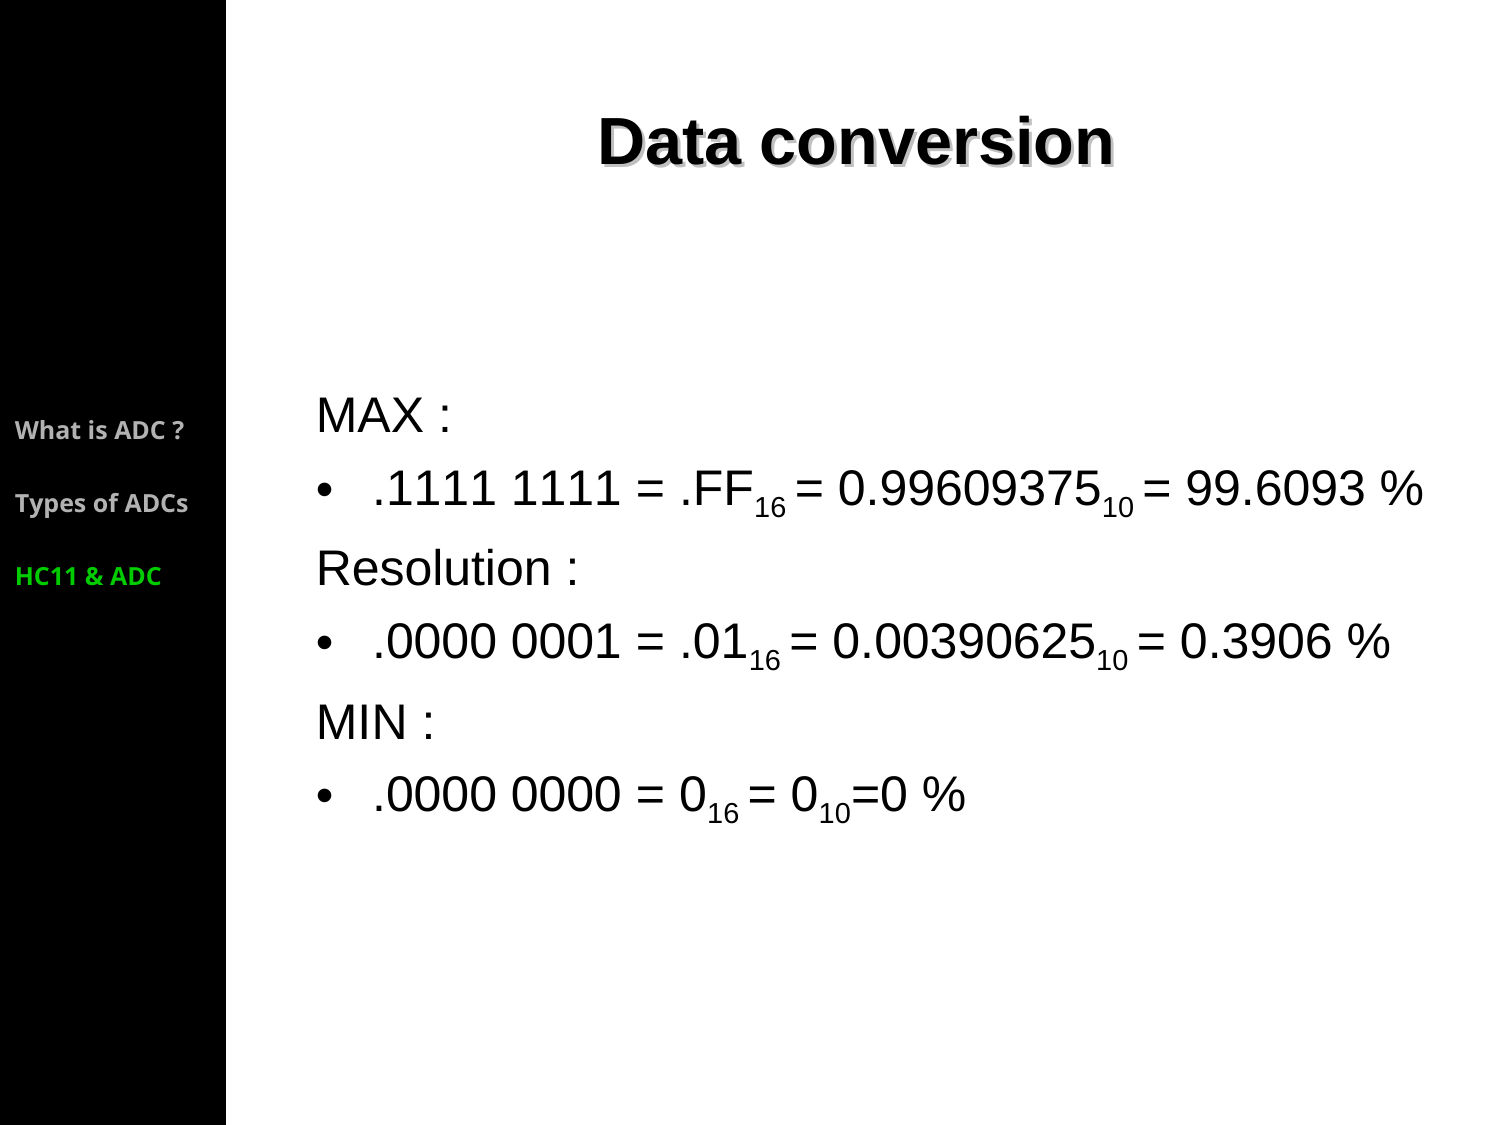

What is ADC ?
Types of ADCs
HC11 & ADC
Data conversion
# MAX :
.1111 1111 = .FF16 = 0.9960937510 = 99.6093 %
Resolution :
.0000 0001 = .0116 = 0.0039062510 = 0.3906 %
MIN :
.0000 0000 = 016 = 010=0 %